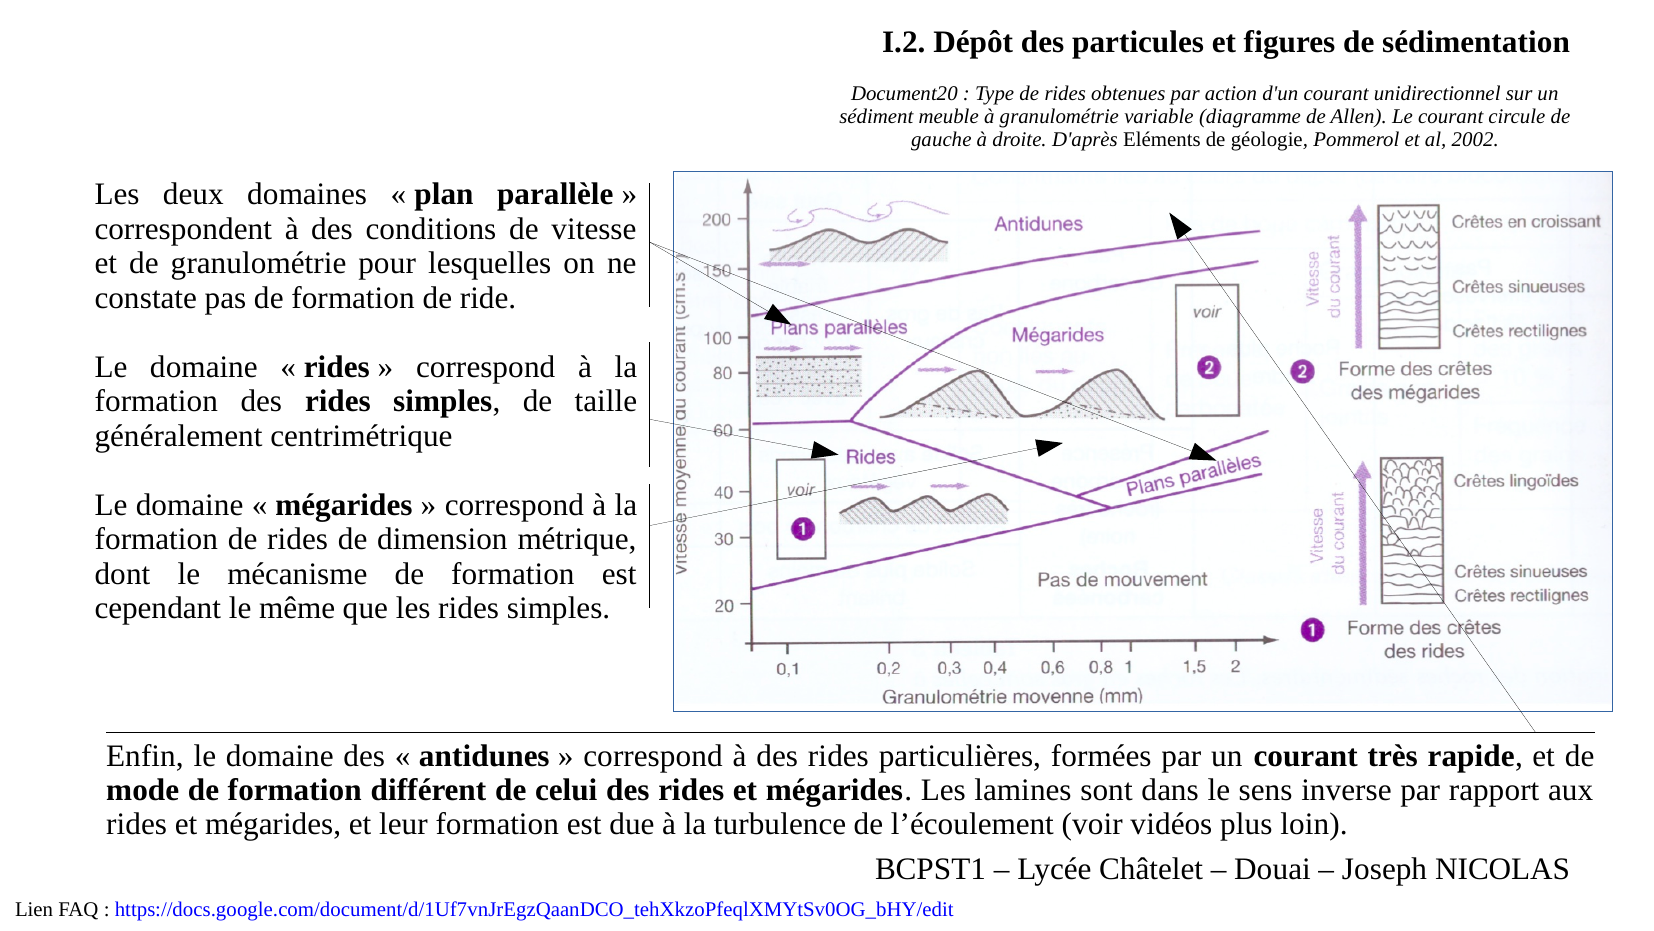

I.2. Dépôt des particules et figures de sédimentation
Document20 : Type de rides obtenues par action d'un courant unidirectionnel sur un sédiment meuble à granulométrie variable (diagramme de Allen). Le courant circule de gauche à droite. D'après Eléments de géologie, Pommerol et al, 2002.
Les deux domaines « plan parallèle » correspondent à des conditions de vitesse et de granulométrie pour lesquelles on ne constate pas de formation de ride.
Le domaine « rides » correspond à la formation des rides simples, de taille généralement centrimétrique
Le domaine « mégarides » correspond à la formation de rides de dimension métrique, dont le mécanisme de formation est cependant le même que les rides simples.
Enfin, le domaine des « antidunes » correspond à des rides particulières, formées par un courant très rapide, et de mode de formation différent de celui des rides et mégarides. Les lamines sont dans le sens inverse par rapport aux rides et mégarides, et leur formation est due à la turbulence de l’écoulement (voir vidéos plus loin).
BCPST1 – Lycée Châtelet – Douai – Joseph NICOLAS
Lien FAQ : https://docs.google.com/document/d/1Uf7vnJrEgzQaanDCO_tehXkzoPfeqlXMYtSv0OG_bHY/edit